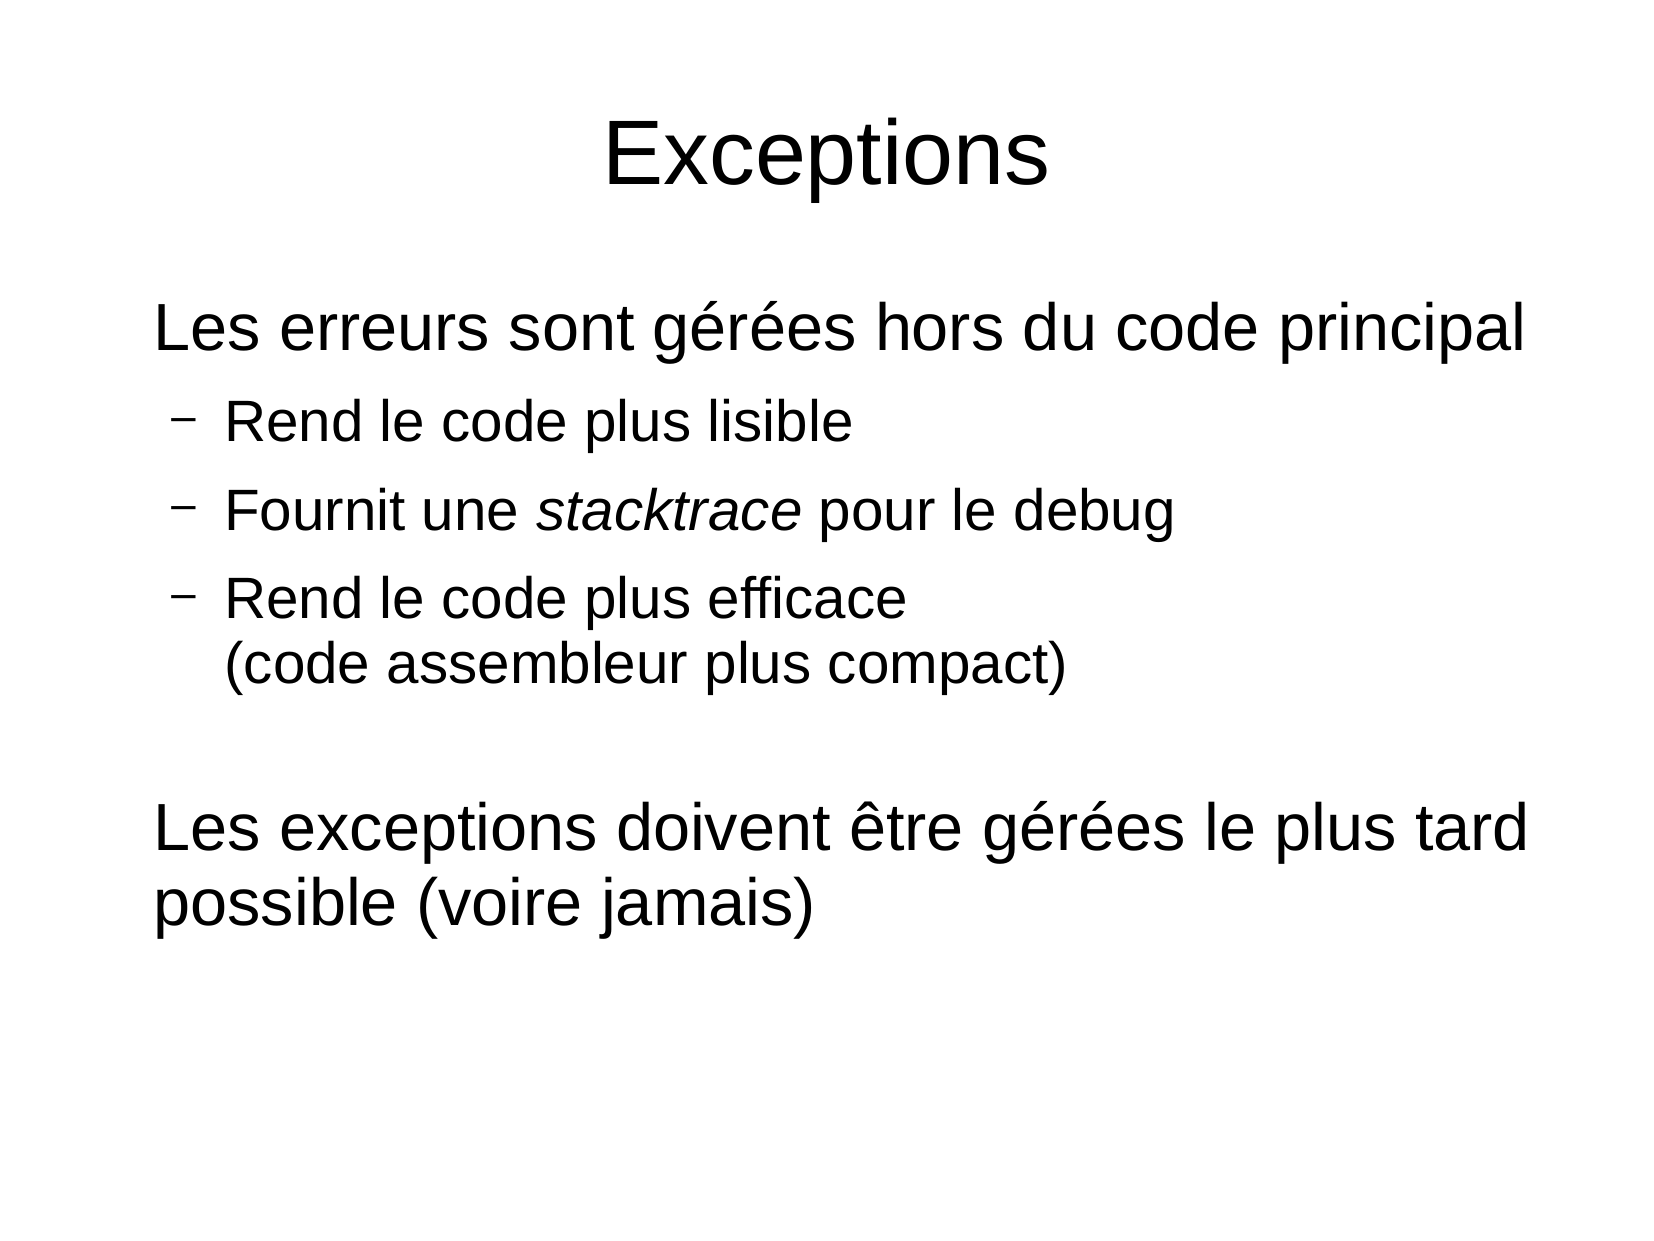

# Exceptions
Les erreurs sont gérées hors du code principal
Rend le code plus lisible
Fournit une stacktrace pour le debug
Rend le code plus efficace
(code assembleur plus compact)
Les exceptions doivent être gérées le plus tard possible (voire jamais)